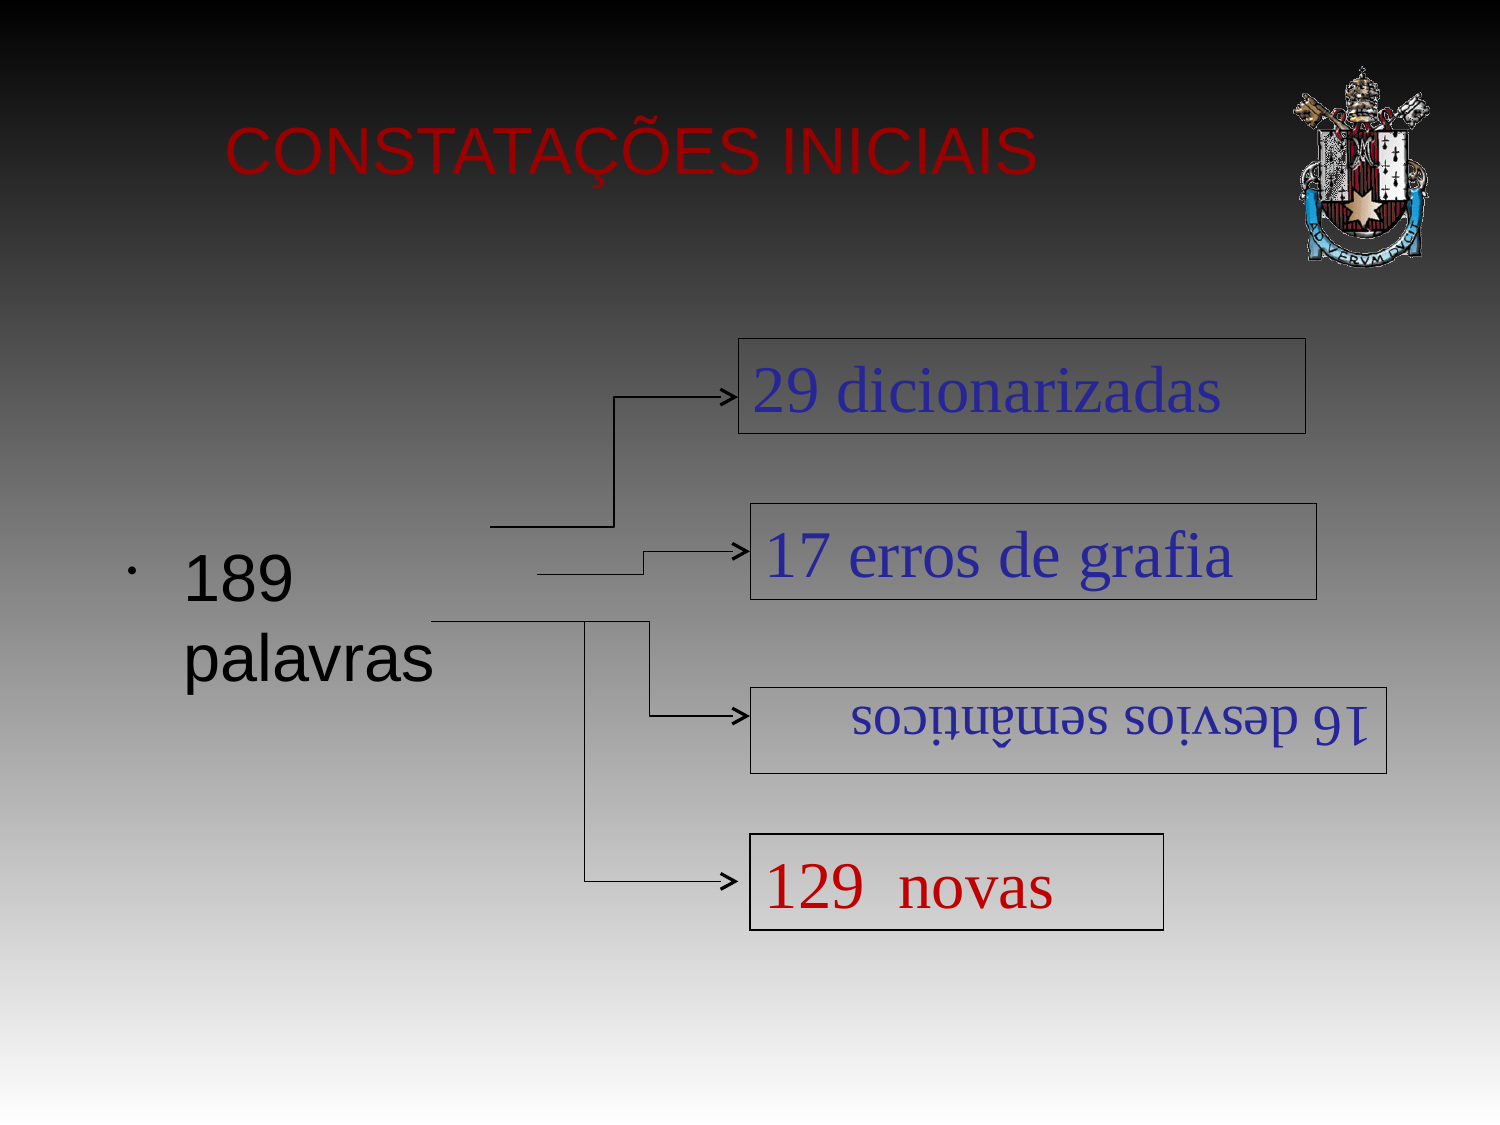

# CONSTATAÇÕES INICIAIS
29 dicionarizadas
17 erros de grafia
189 palavras
16 desvios semânticos
129 novas